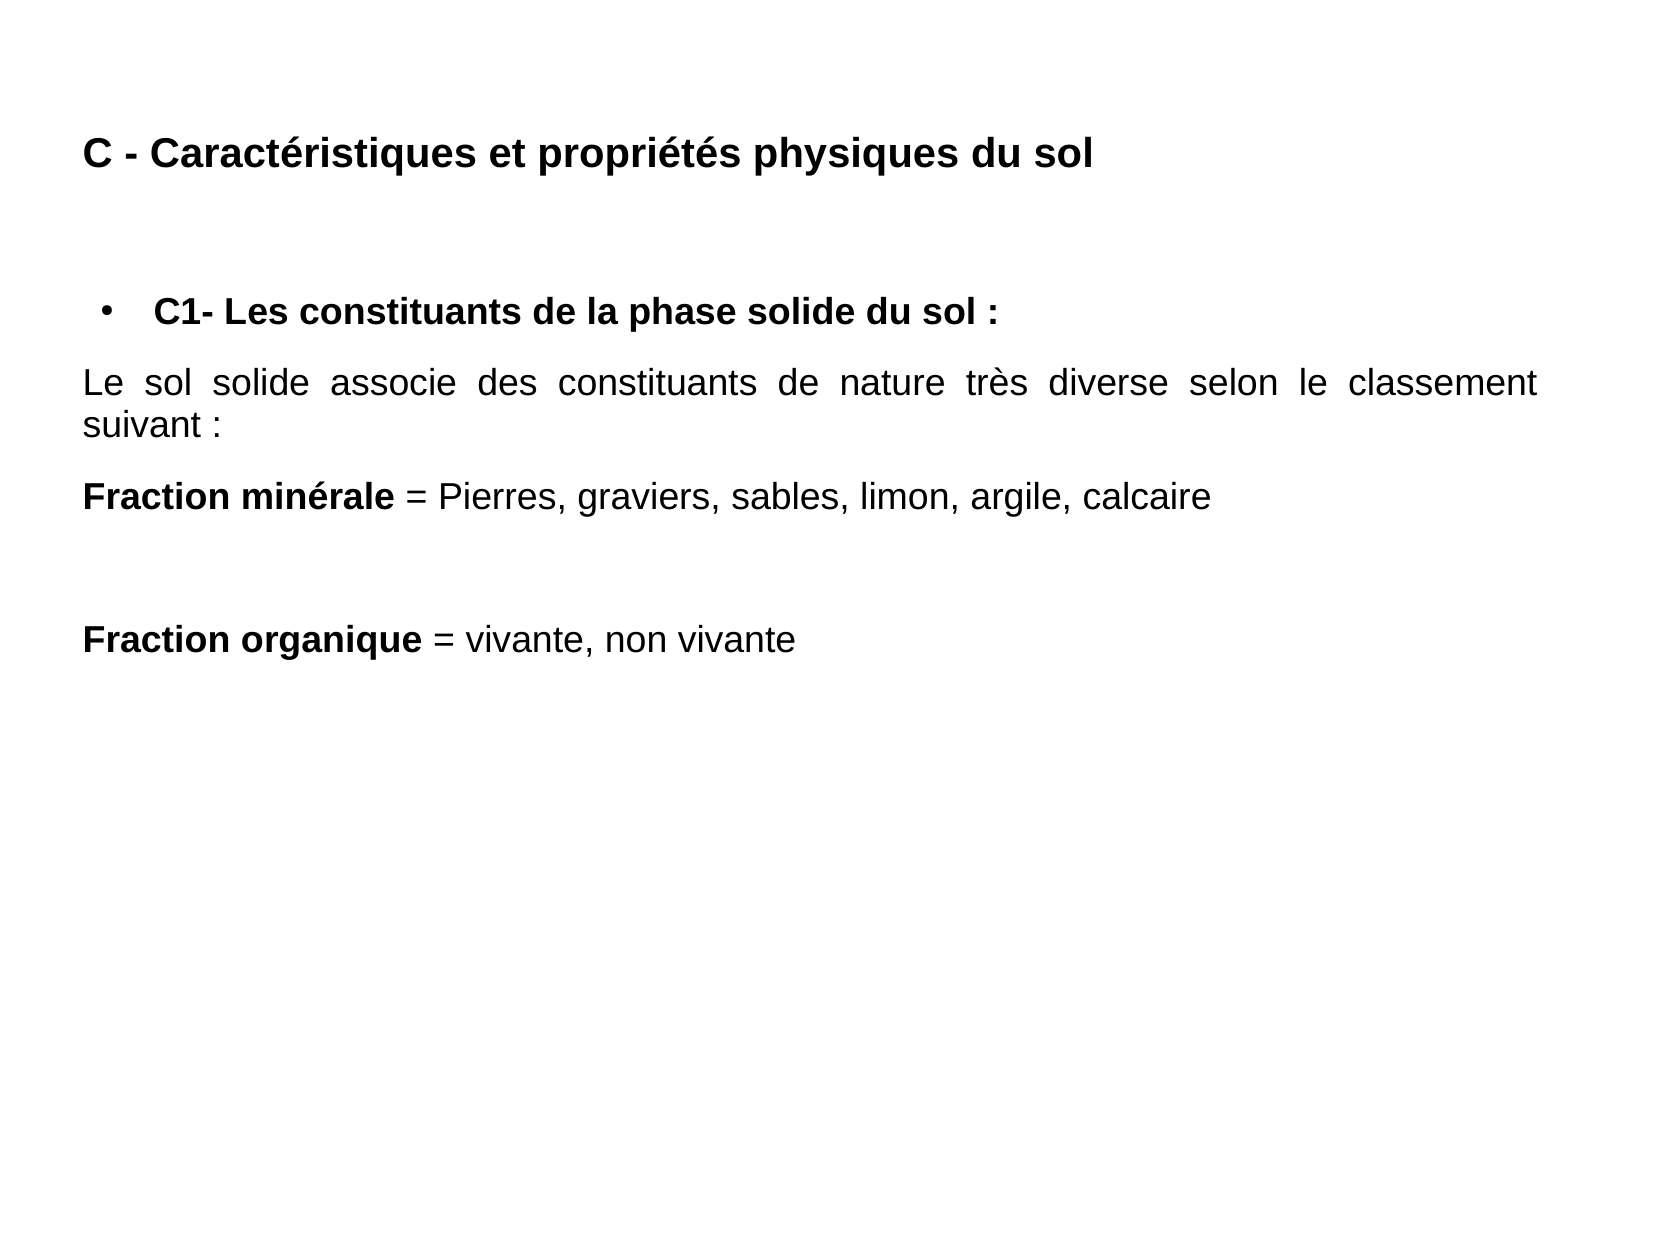

# C - Caractéristiques et propriétés physiques du sol
C1- Les constituants de la phase solide du sol :
Le sol solide associe des constituants de nature très diverse selon le classement suivant :
Fraction minérale = Pierres, graviers, sables, limon, argile, calcaire
Fraction organique = vivante, non vivante